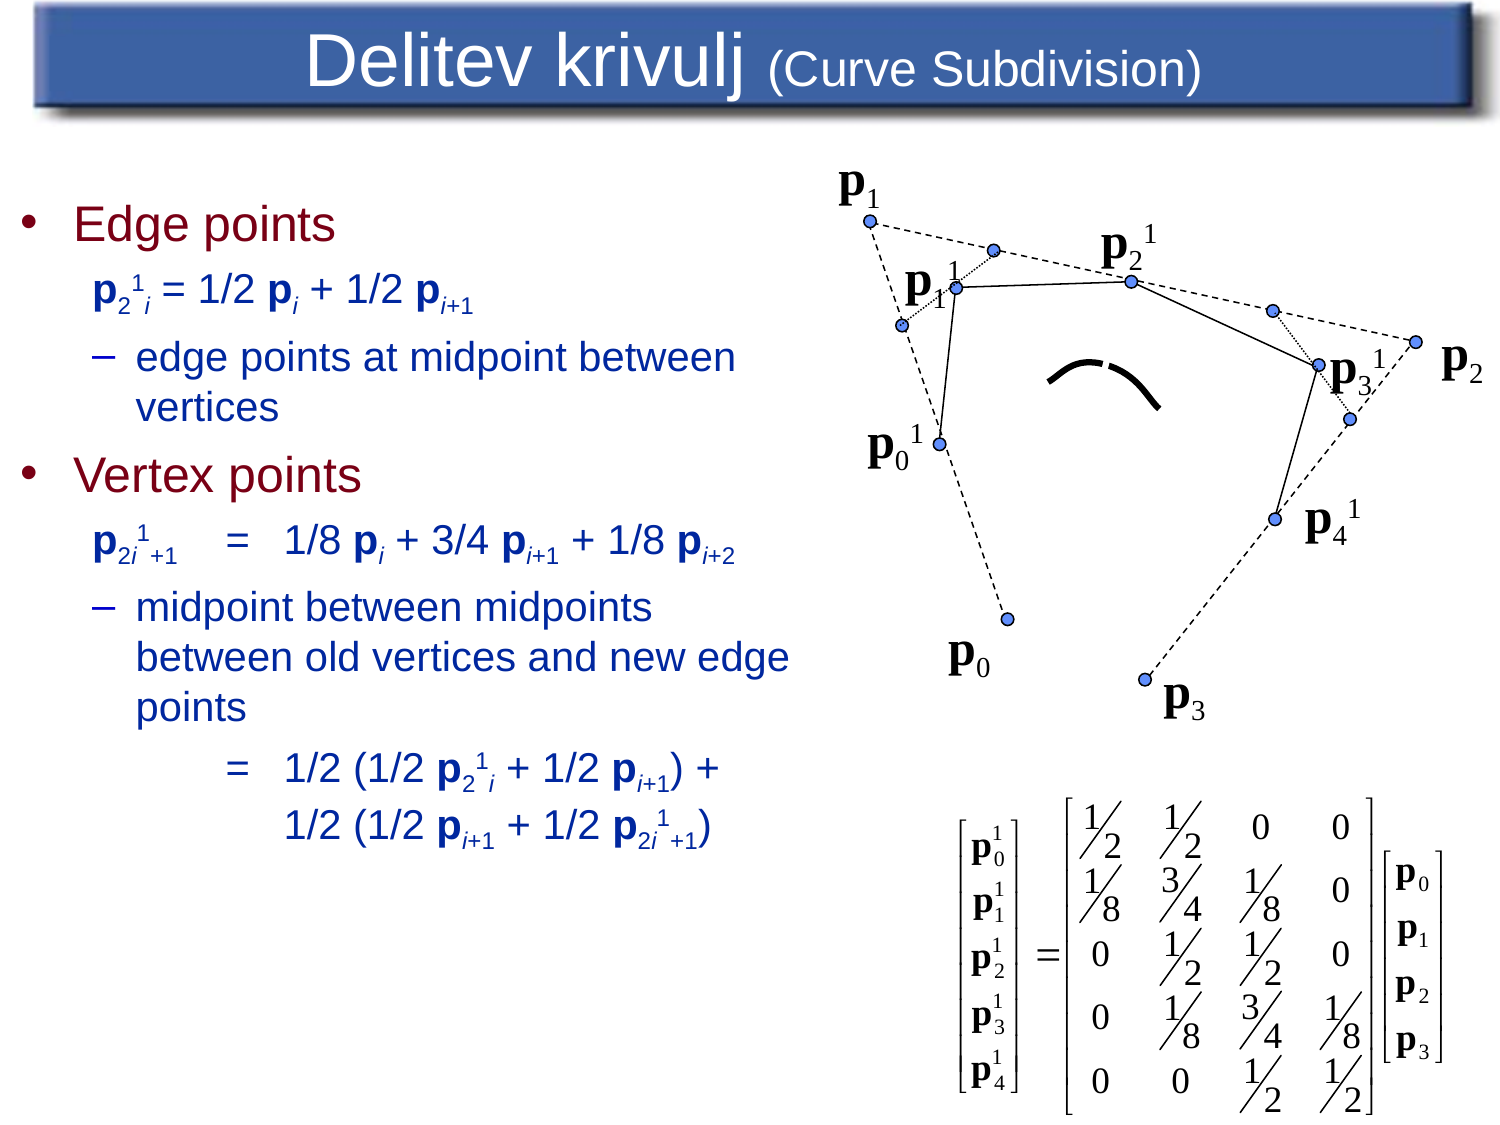

# Delitev krivulj (Curve Subdivision)
p1
Edge points
p21i = 1/2 pi + 1/2 pi+1
edge points at midpoint between vertices
Vertex points
p2i1+1 	= 	1/8 pi + 3/4 pi+1 + 1/8 pi+2
midpoint between midpoints between old vertices and new edge points
		= 	1/2 (1/2 p21i + 1/2 pi+1) +
		1/2 (1/2 pi+1 + 1/2 p2i1+1)
p21
p11
p2
p31
p01
p41
p0
p3